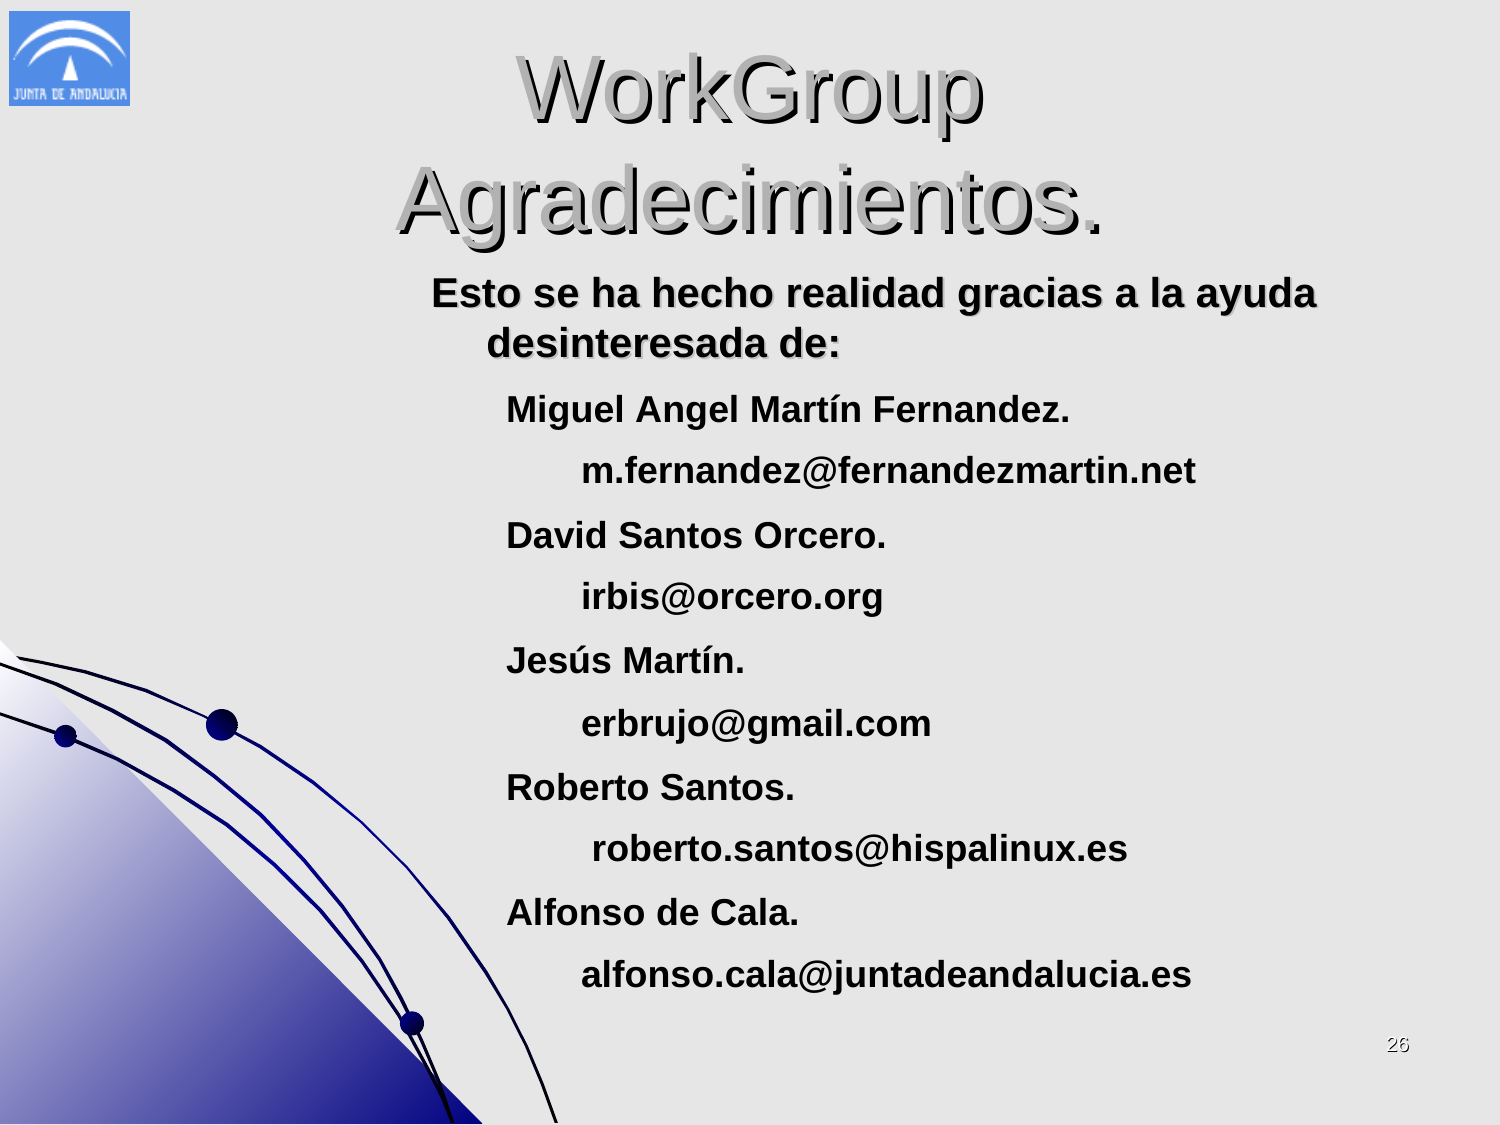

# WorkGroup Agradecimientos.
Esto se ha hecho realidad gracias a la ayuda desinteresada de:
Miguel Angel Martín Fernandez.
m.fernandez@fernandezmartin.net
David Santos Orcero.
irbis@orcero.org
Jesús Martín.
erbrujo@gmail.com
Roberto Santos.
 roberto.santos@hispalinux.es
Alfonso de Cala.
alfonso.cala@juntadeandalucia.es
26